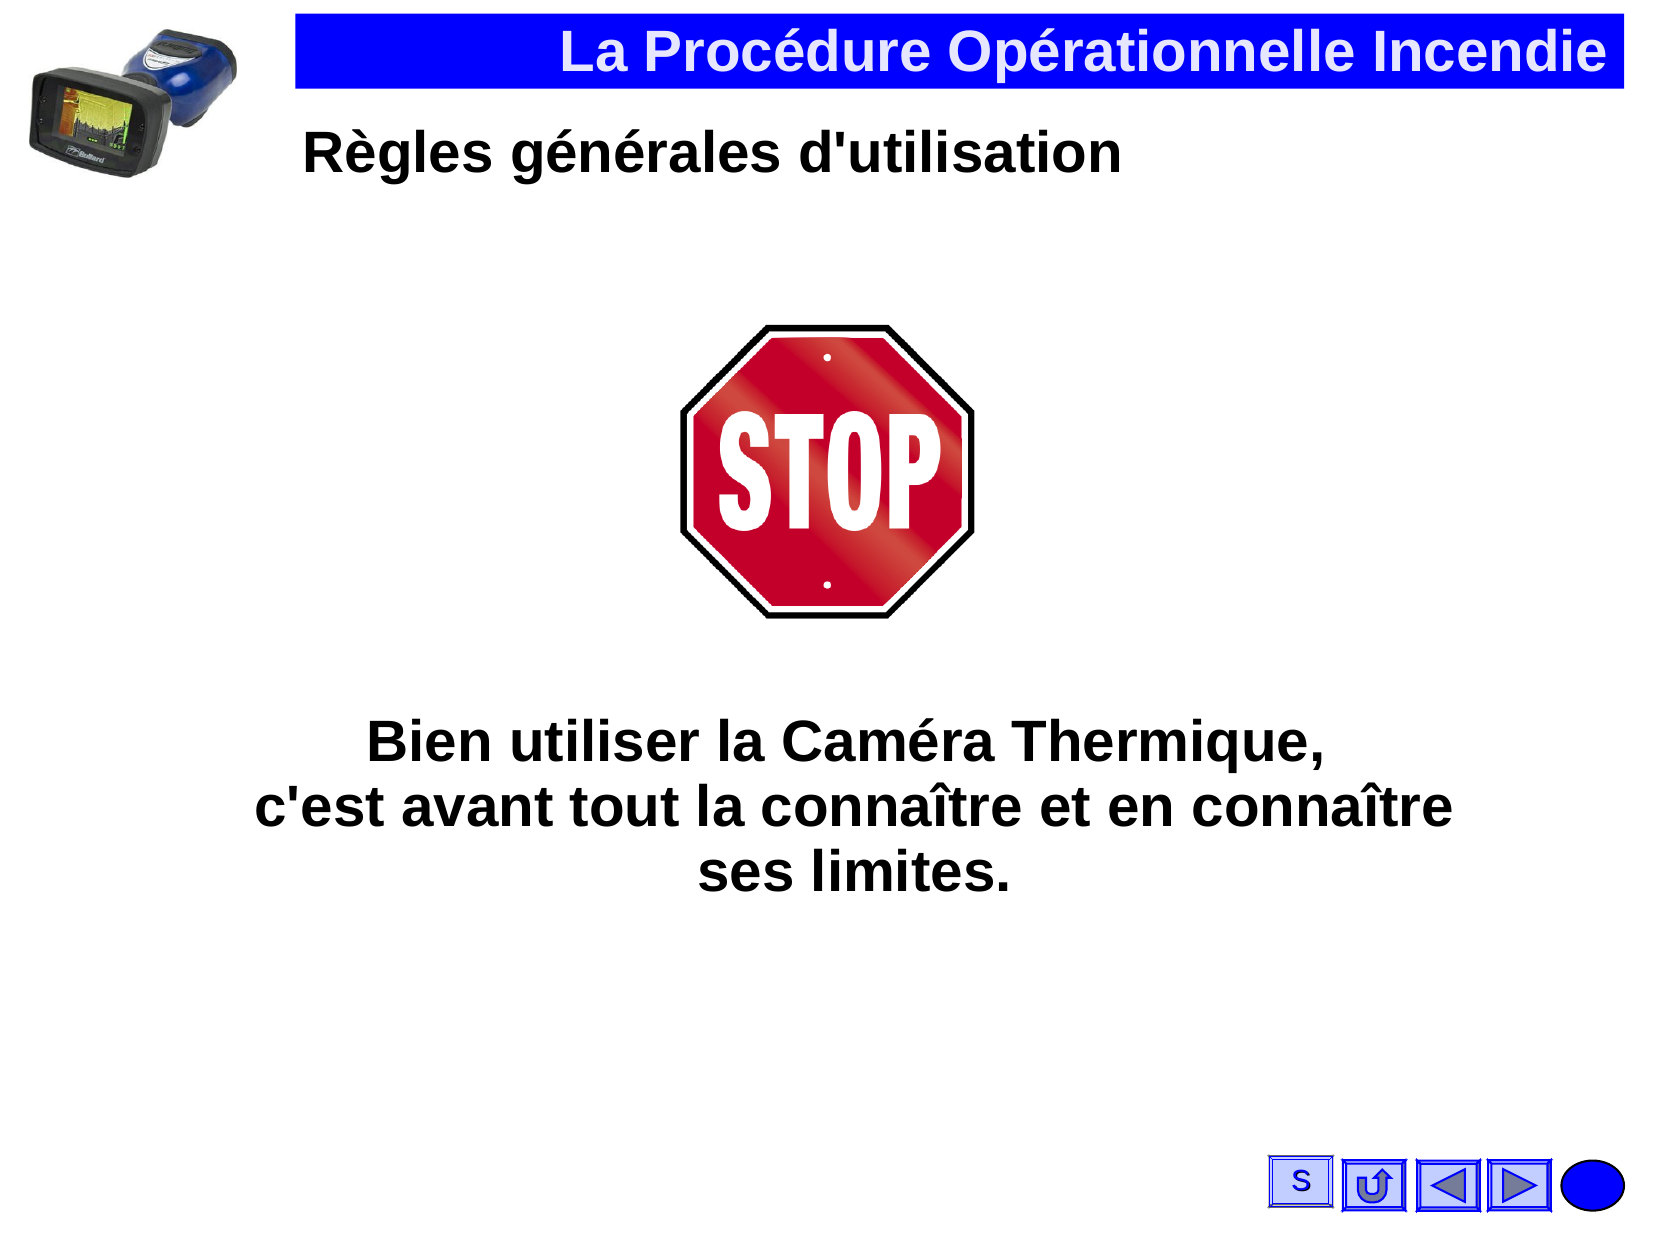

La Procédure Opérationnelle Incendie
Règles générales d'utilisation
Bien utiliser la Caméra Thermique,
c'est avant tout la connaître et en connaître ses limites.